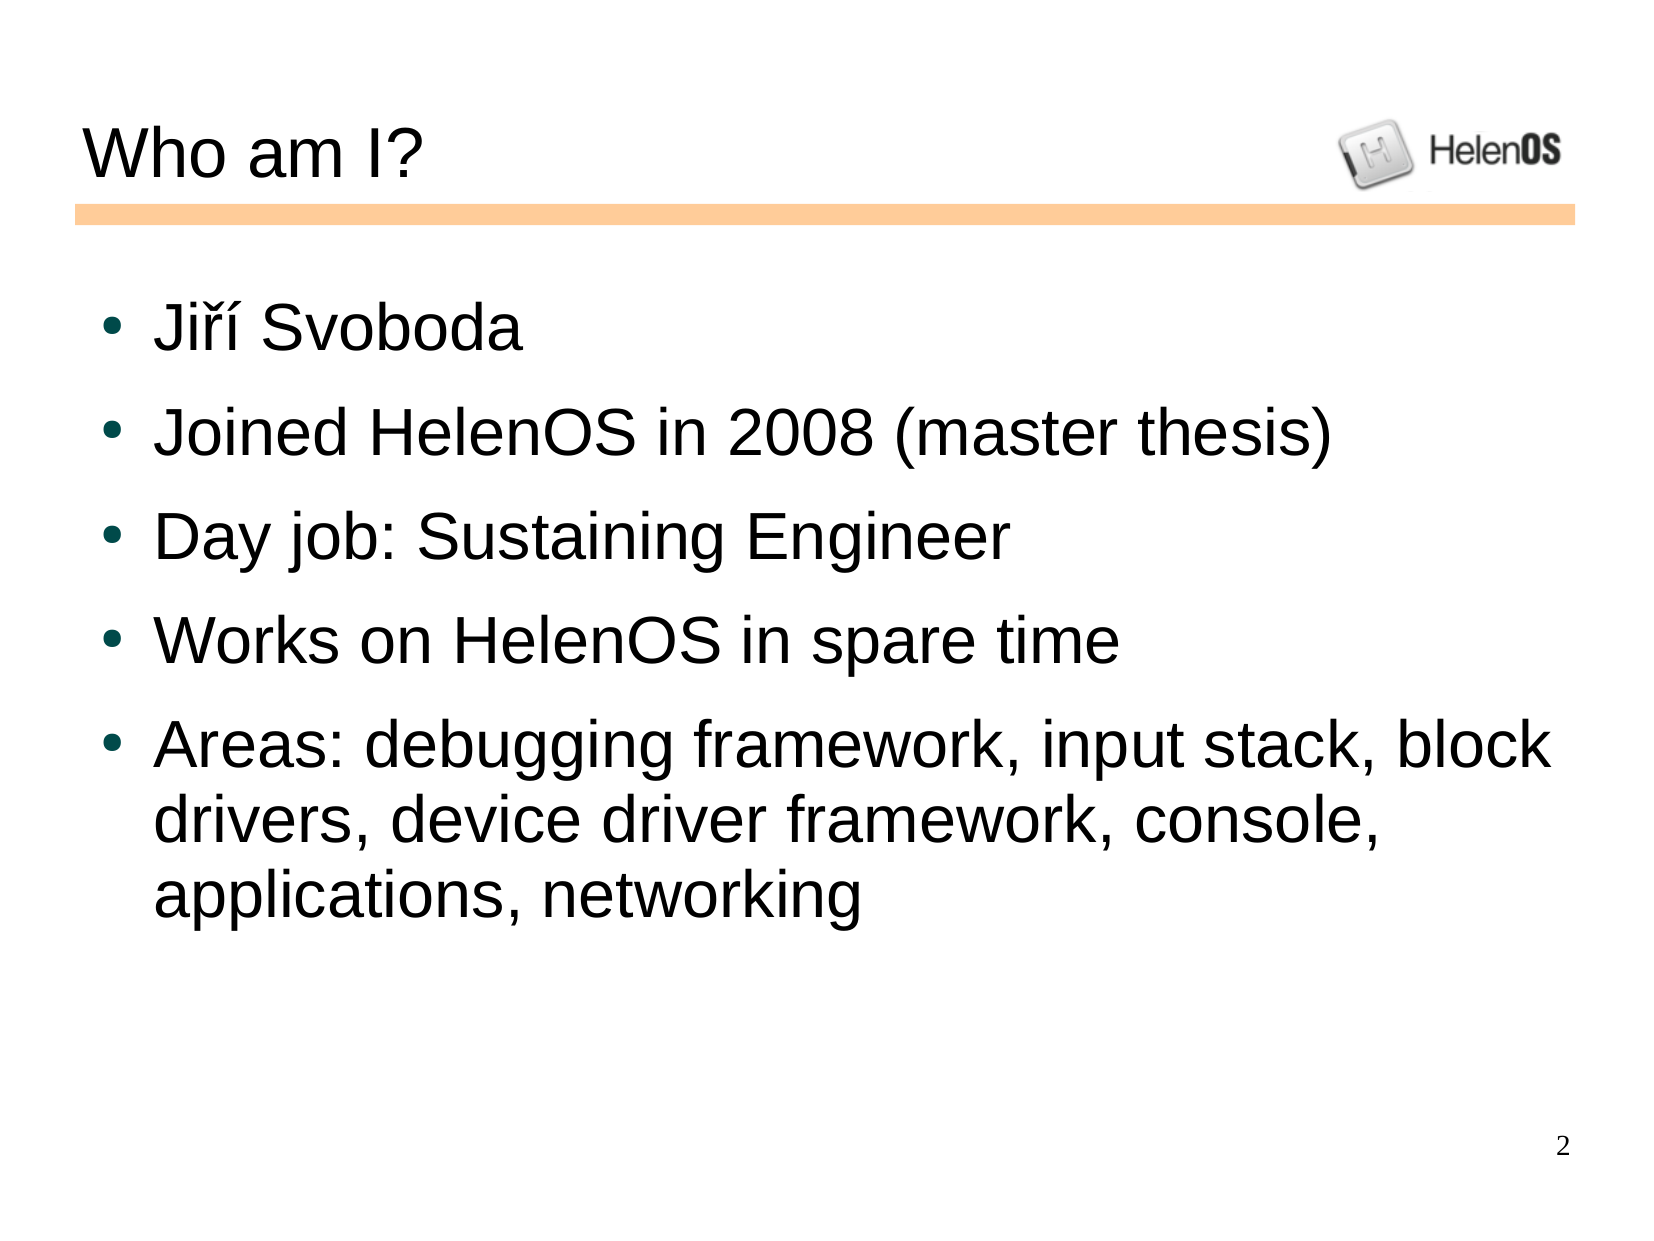

# Who am I?
Jiří Svoboda
Joined HelenOS in 2008 (master thesis)
Day job: Sustaining Engineer
Works on HelenOS in spare time
Areas: debugging framework, input stack, block drivers, device driver framework, console, applications, networking
2